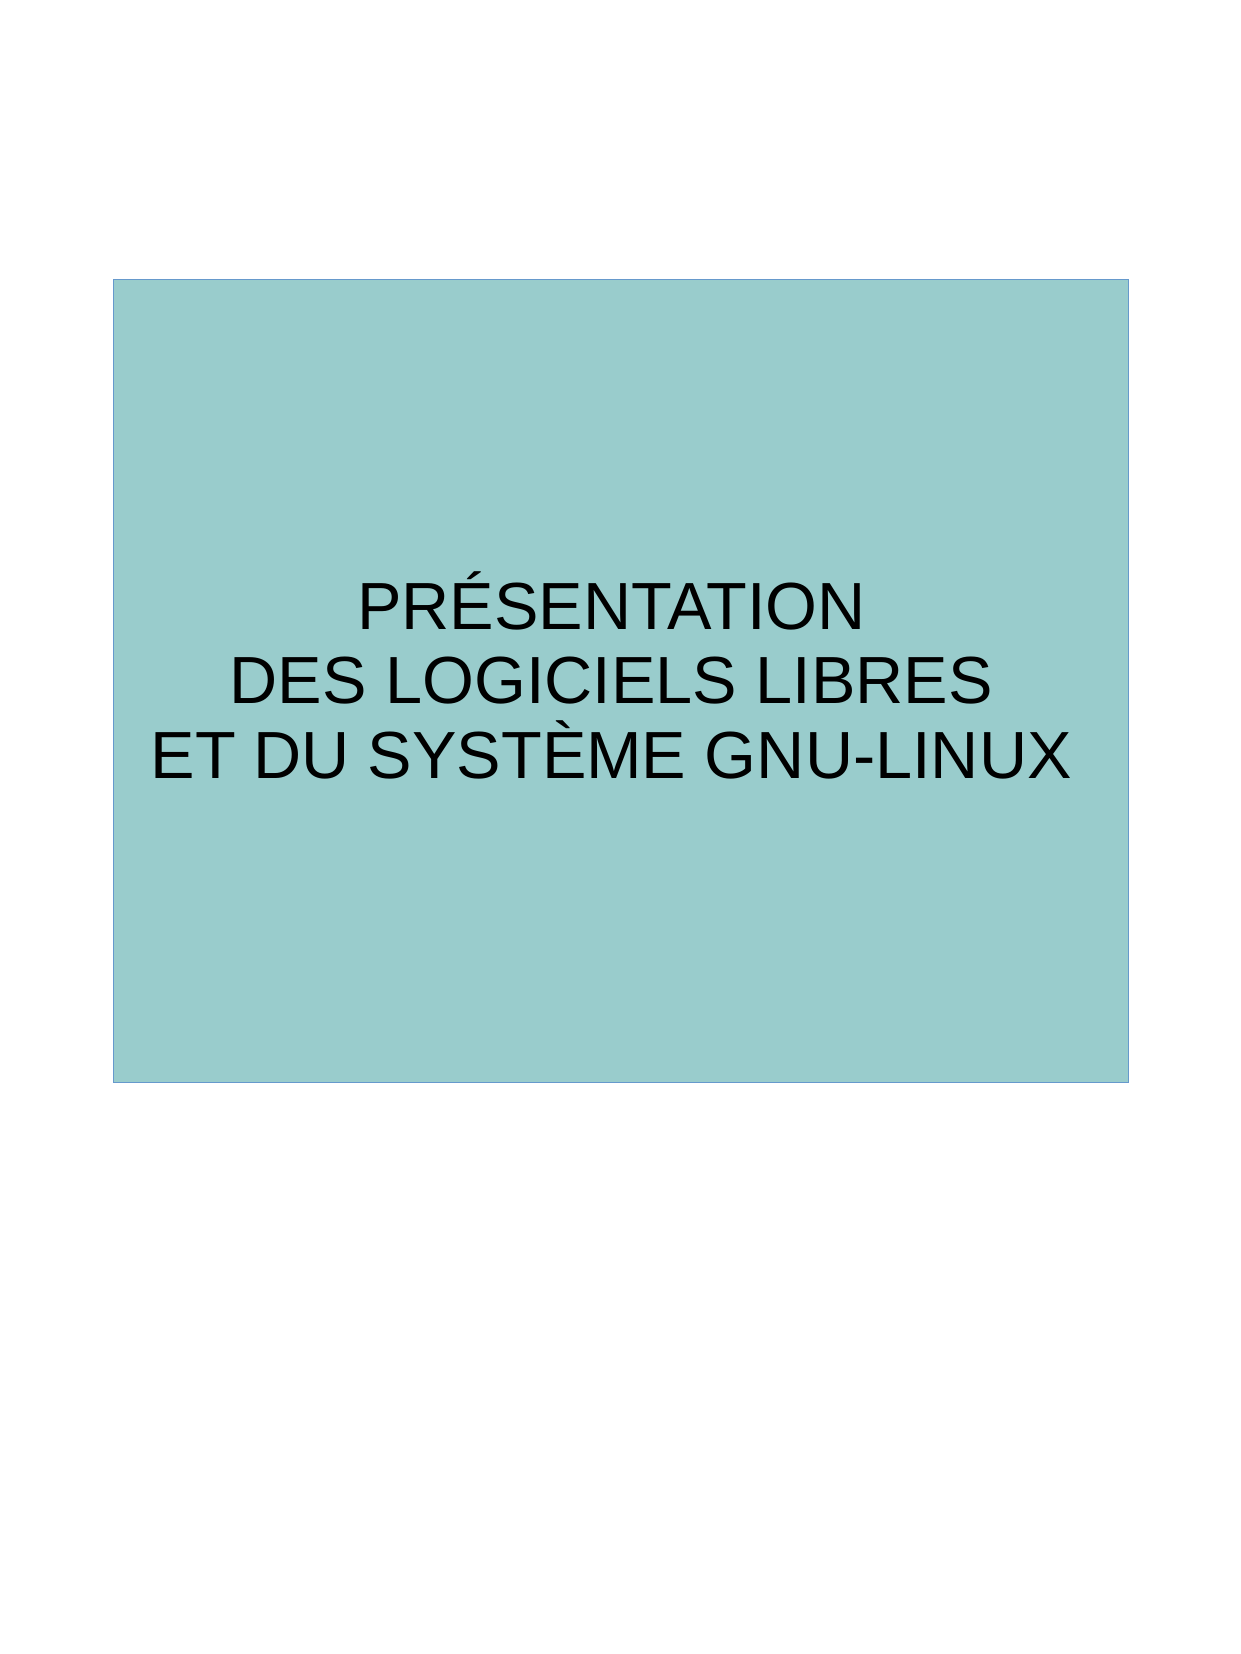

PRÉSENTATION
DES LOGICIELS LIBRES
ET DU SYSTÈME GNU-LINUX